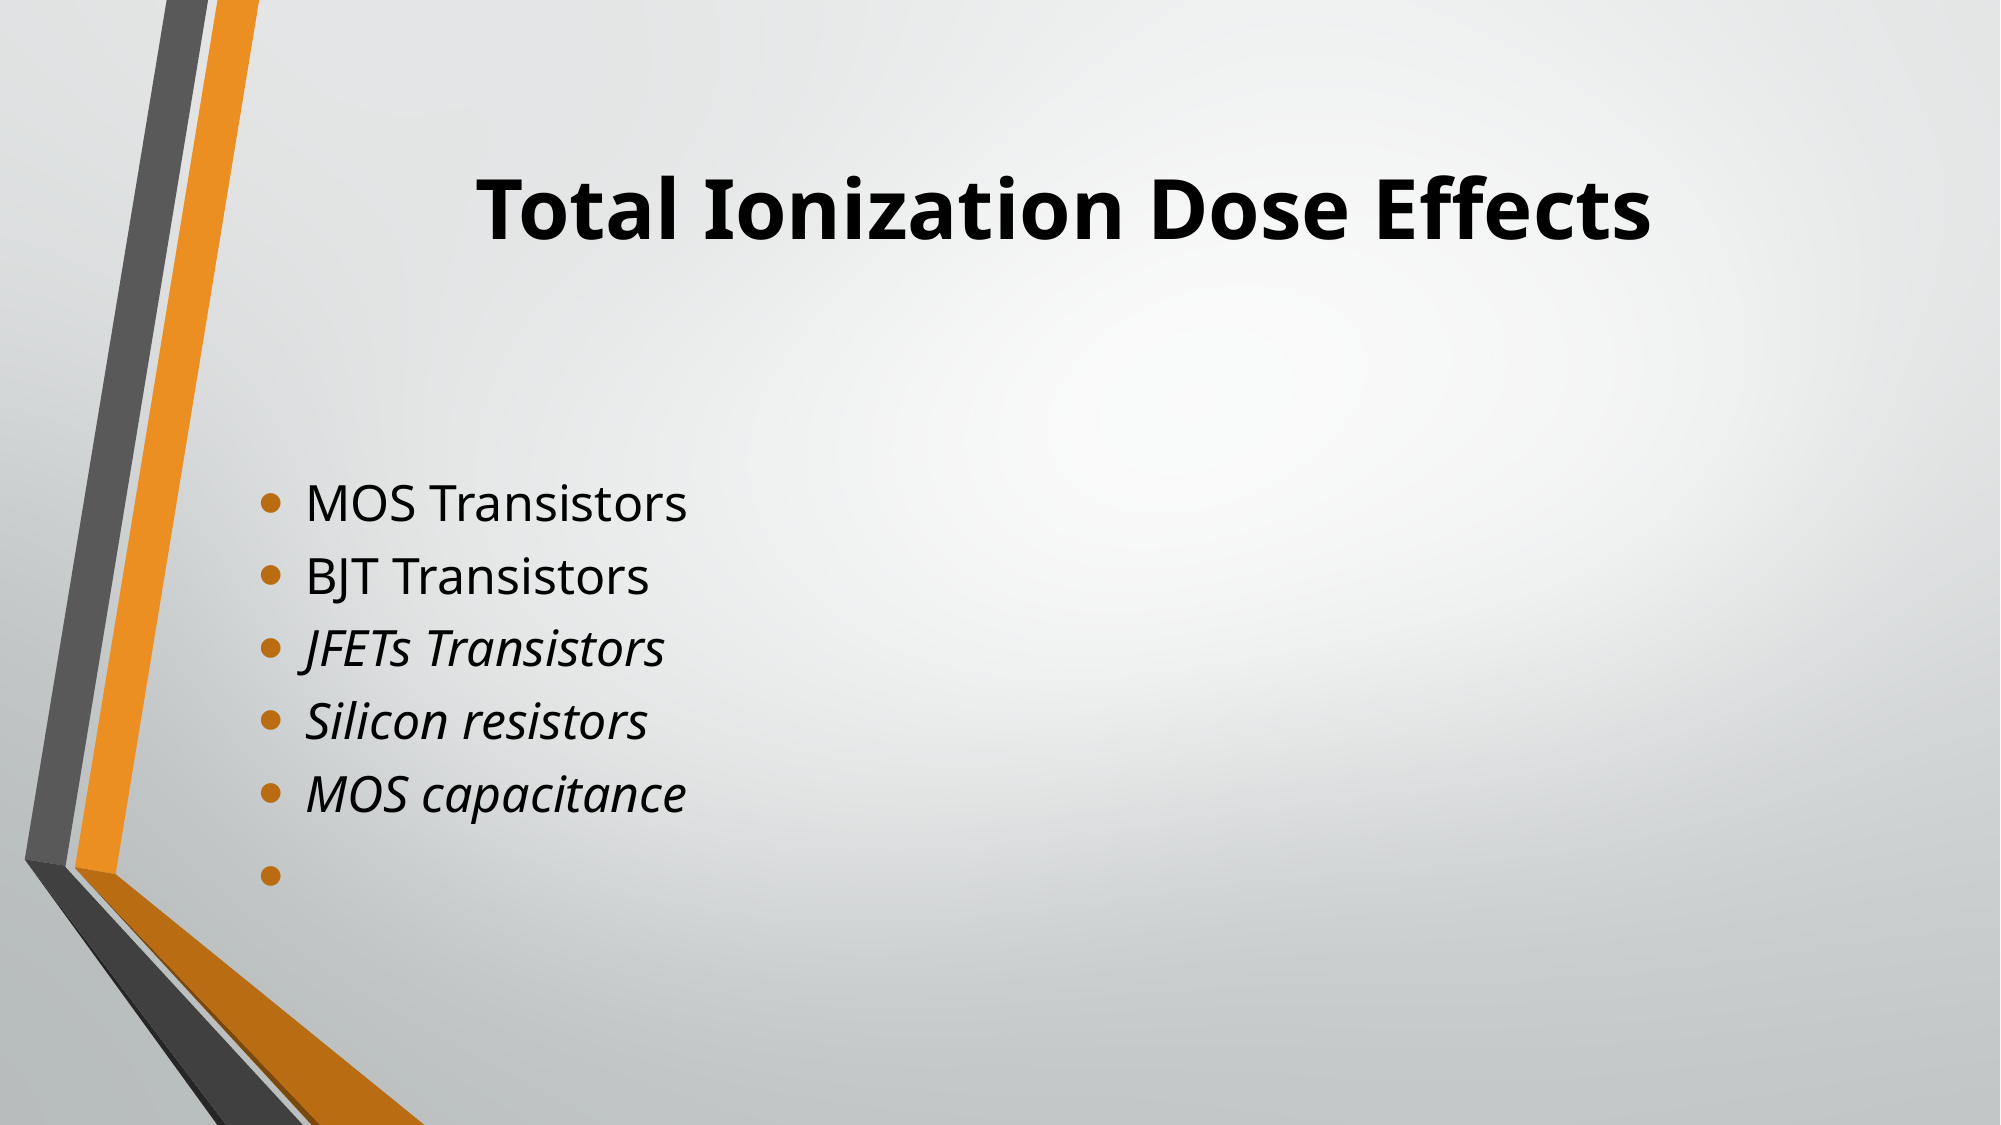

# Total Ionization Dose Effects
MOS Transistors
BJT Transistors
JFETs Transistors
Silicon resistors
MOS capacitance